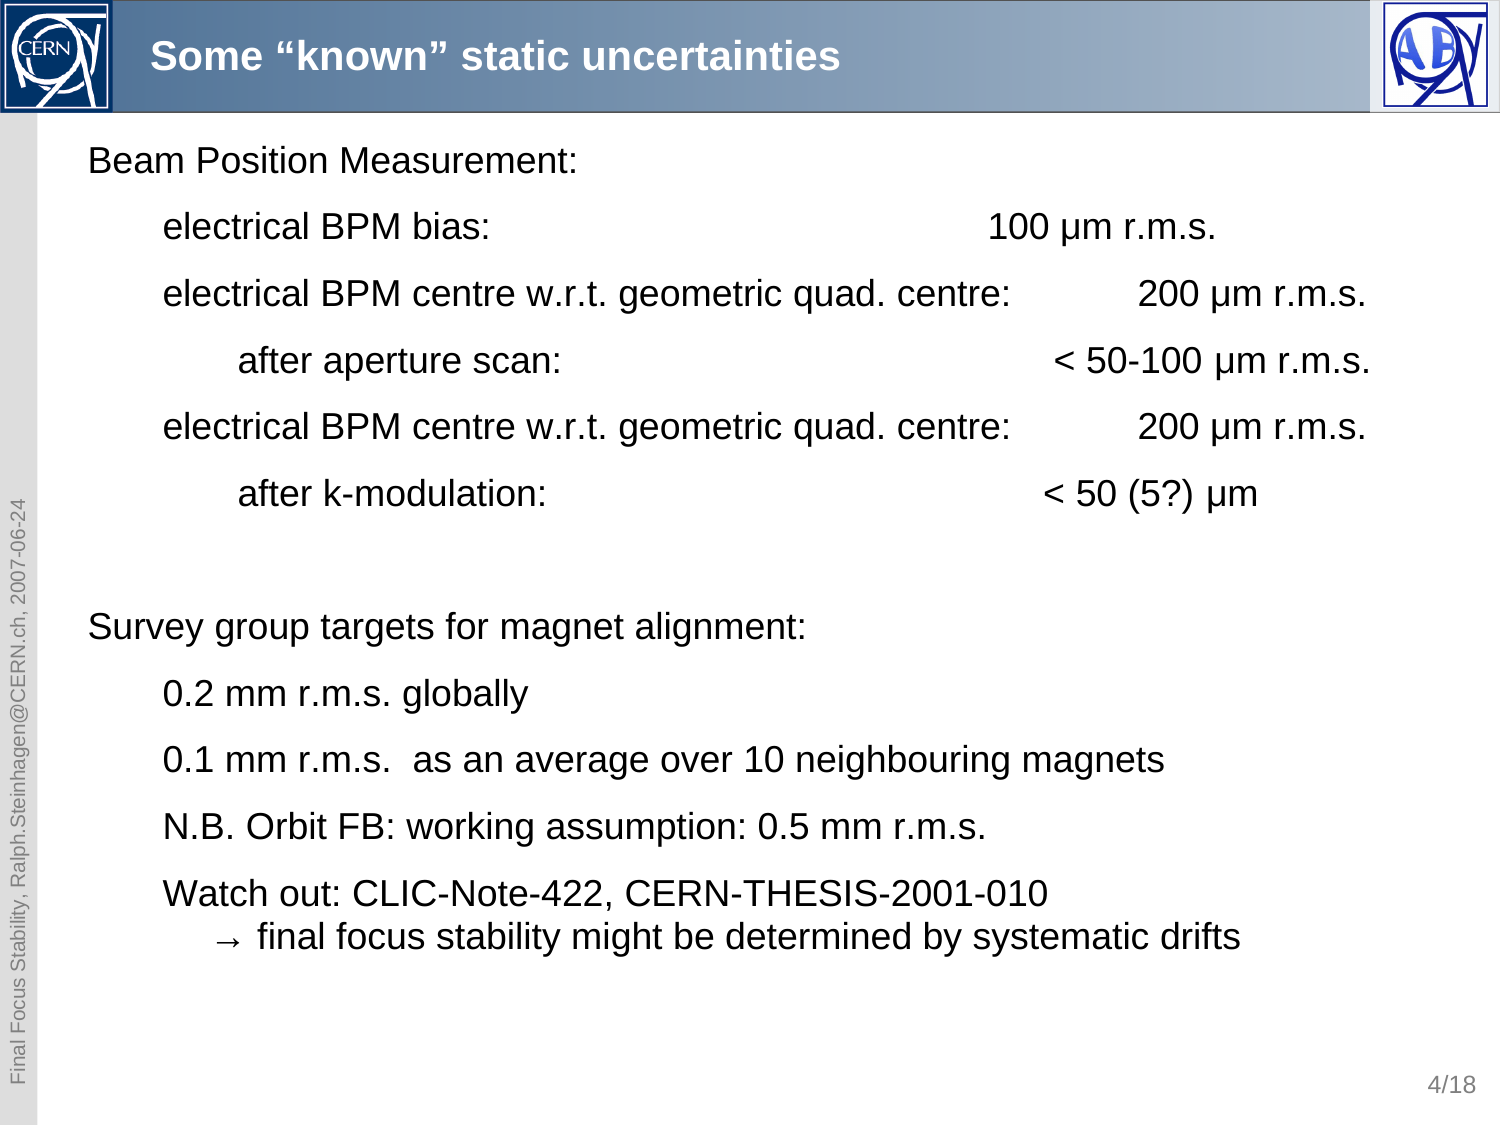

# Some “known” static uncertainties
Beam Position Measurement:
electrical BPM bias: 				100 μm r.m.s.
electrical BPM centre w.r.t. geometric quad. centre: 	200 μm r.m.s.
after aperture scan:	 < 50-100 μm r.m.s.
electrical BPM centre w.r.t. geometric quad. centre: 	200 μm r.m.s.
after k-modulation:	 < 50 (5?) μm
Survey group targets for magnet alignment:
0.2 mm r.m.s. globally
0.1 mm r.m.s. as an average over 10 neighbouring magnets
N.B. Orbit FB: working assumption: 0.5 mm r.m.s.
Watch out: CLIC-Note-422, CERN-THESIS-2001-010 			→ final focus stability might be determined by systematic drifts